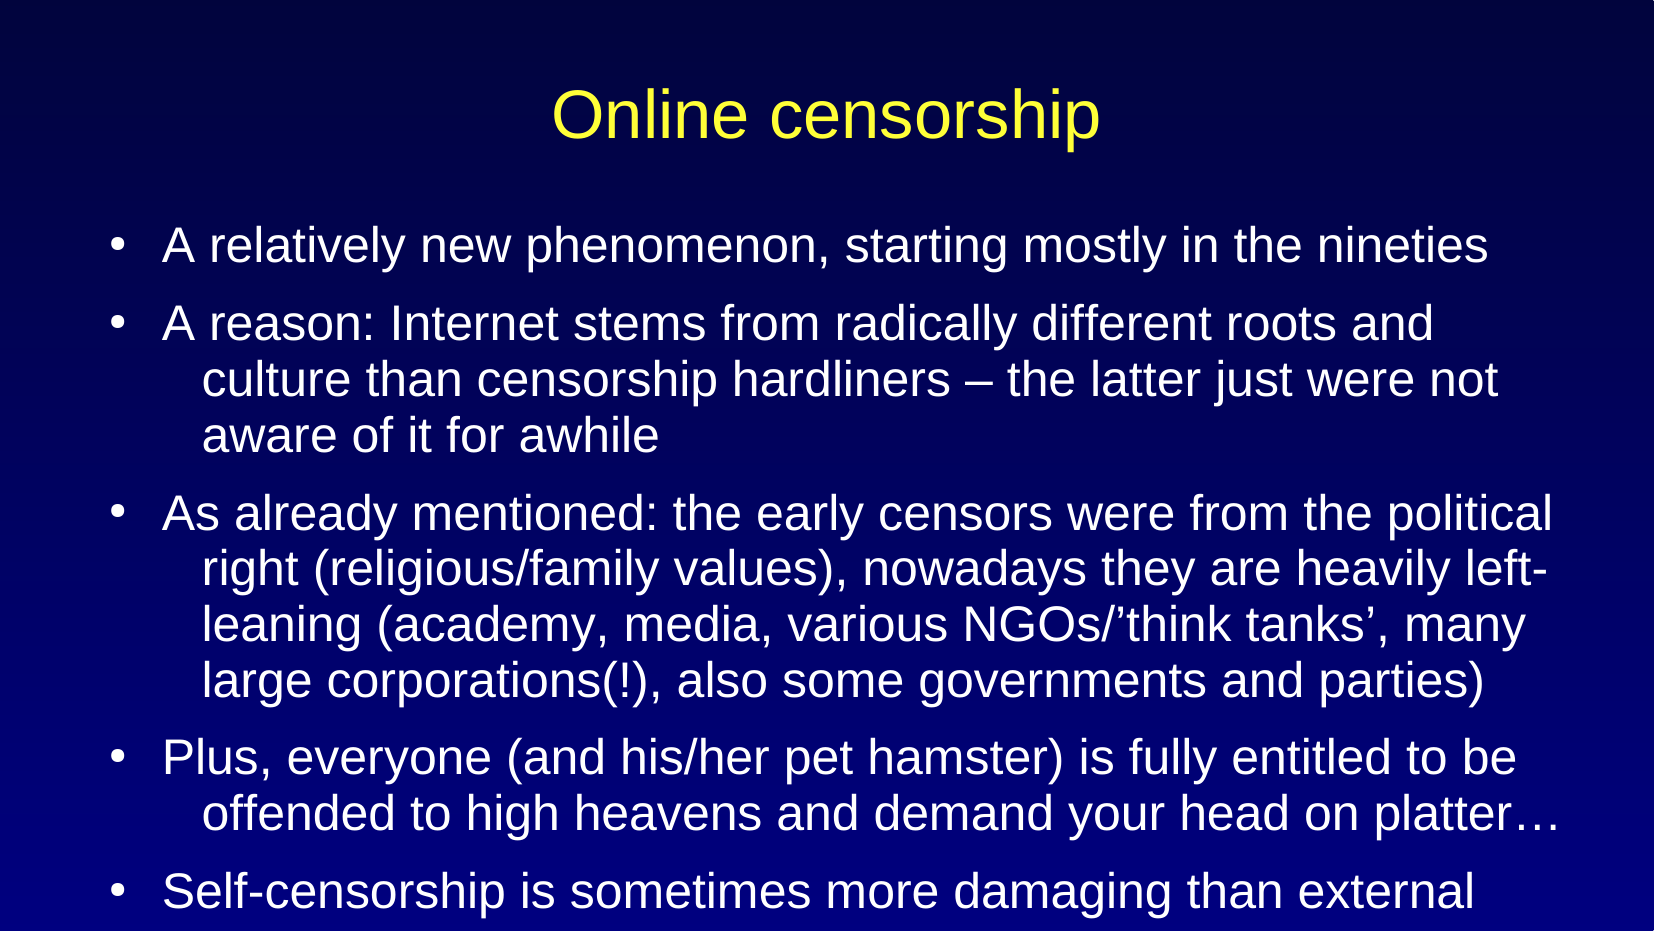

# Online censorship
A relatively new phenomenon, starting mostly in the nineties
A reason: Internet stems from radically different roots and culture than censorship hardliners – the latter just were not aware of it for awhile
As already mentioned: the early censors were from the political right (religious/family values), nowadays they are heavily left-leaning (academy, media, various NGOs/’think tanks’, many large corporations(!), also some governments and parties)
Plus, everyone (and his/her pet hamster) is fully entitled to be offended to high heavens and demand your head on platter…
Self-censorship is sometimes more damaging than external